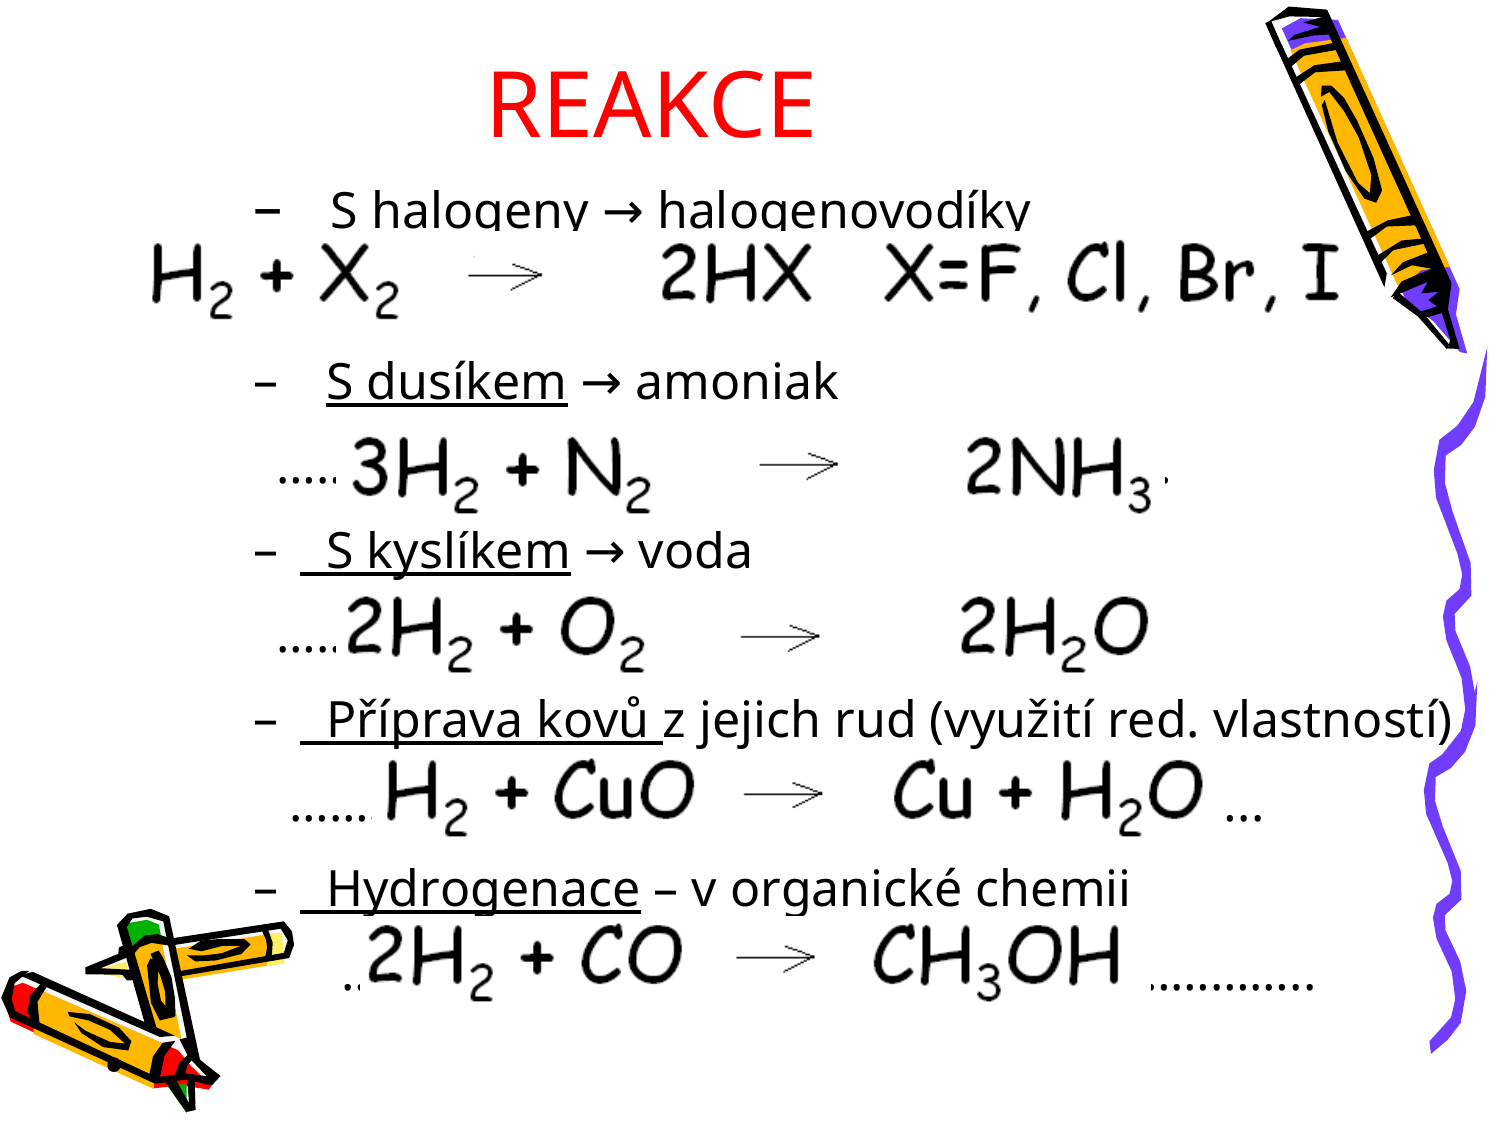

# REAKCE
 S halogeny → halogenovodíky
 ………………………………………………………
 S dusíkem → amoniak
 ……………………..……………………………………
 S kyslíkem → voda
 ………………………………………………………..
 Příprava kovů z jejich rud (využití red. vlastností)
 ………………………………………………………………..
 Hydrogenace – v organické chemii
 ………………………………………………………………..